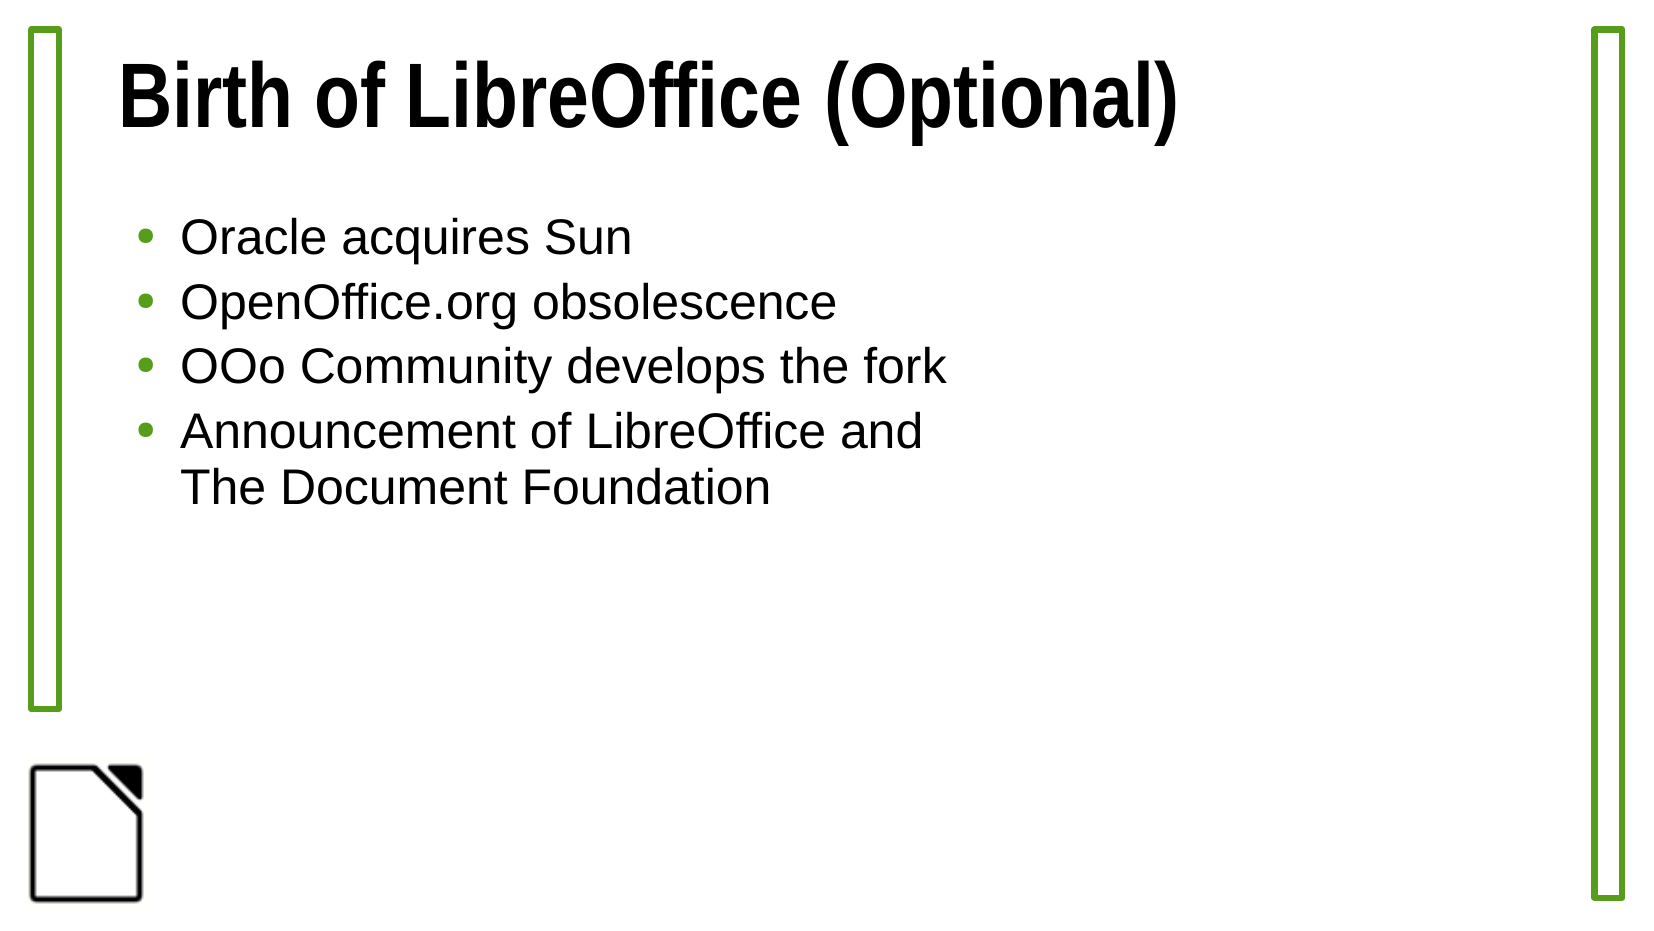

# Birth of LibreOffice (Optional)
Oracle acquires Sun
OpenOffice.org obsolescence
OOo Community develops the fork
Announcement of LibreOffice and
The Document Foundation